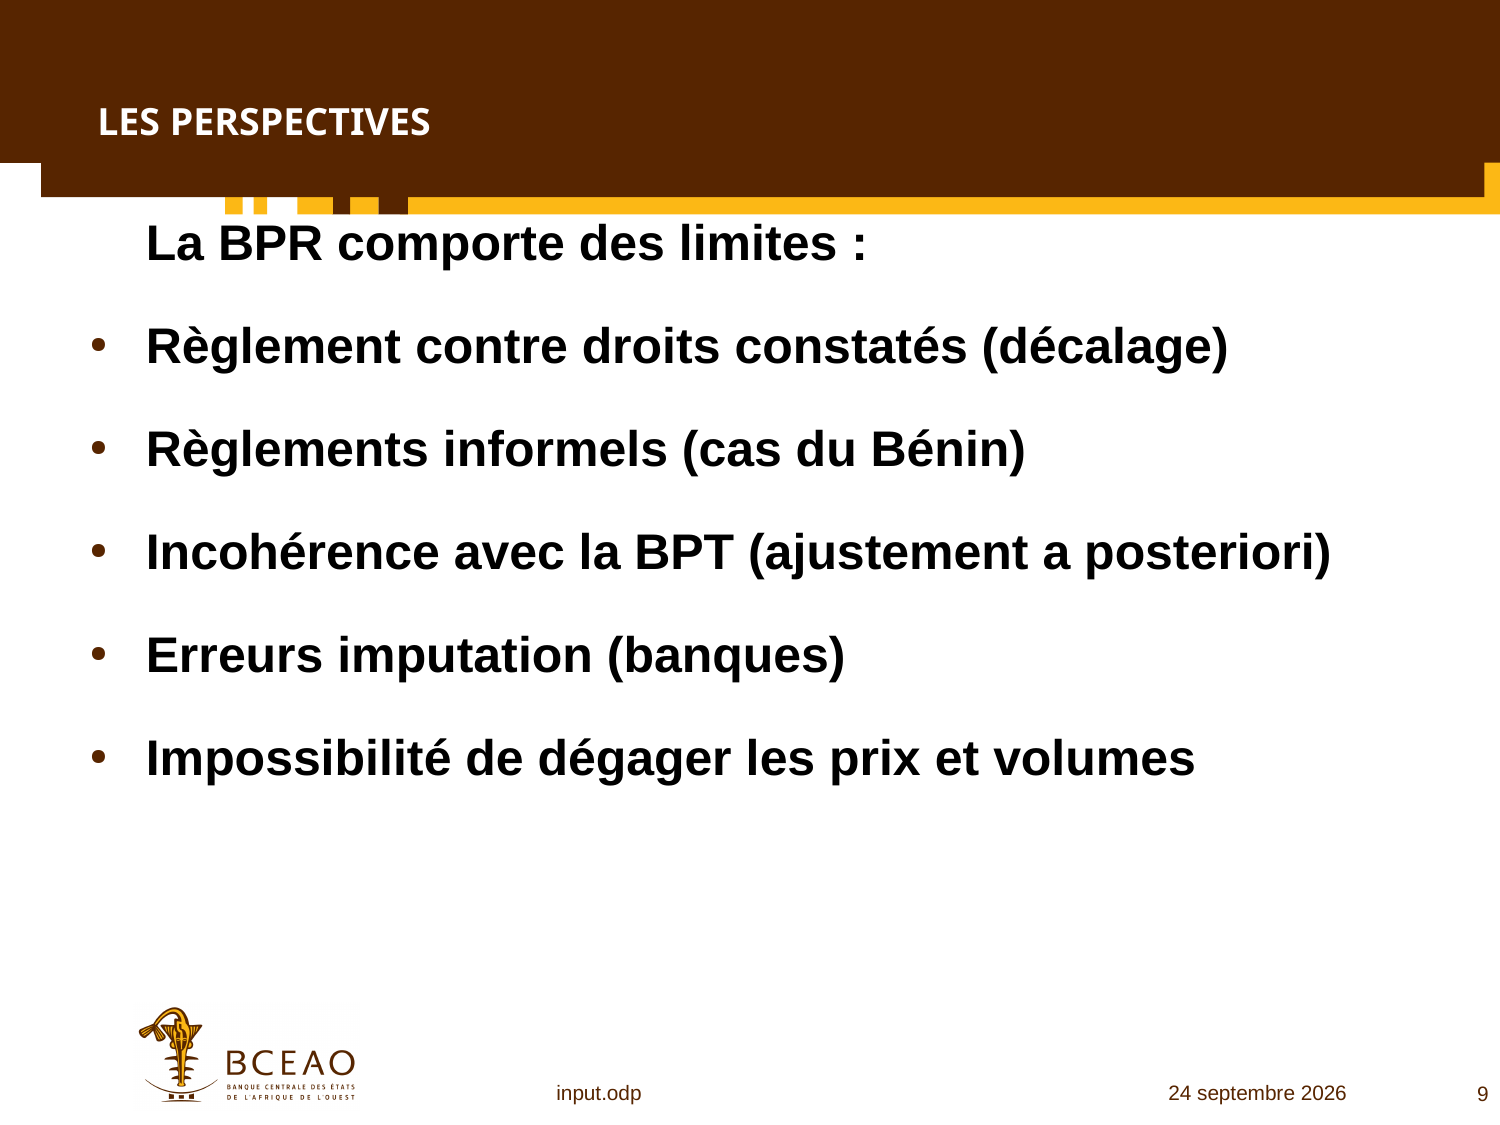

# LES PERSPECTIVES
La BPR comporte des limites :
Règlement contre droits constatés (décalage)
Règlements informels (cas du Bénin)
Incohérence avec la BPT (ajustement a posteriori)
Erreurs imputation (banques)
Impossibilité de dégager les prix et volumes